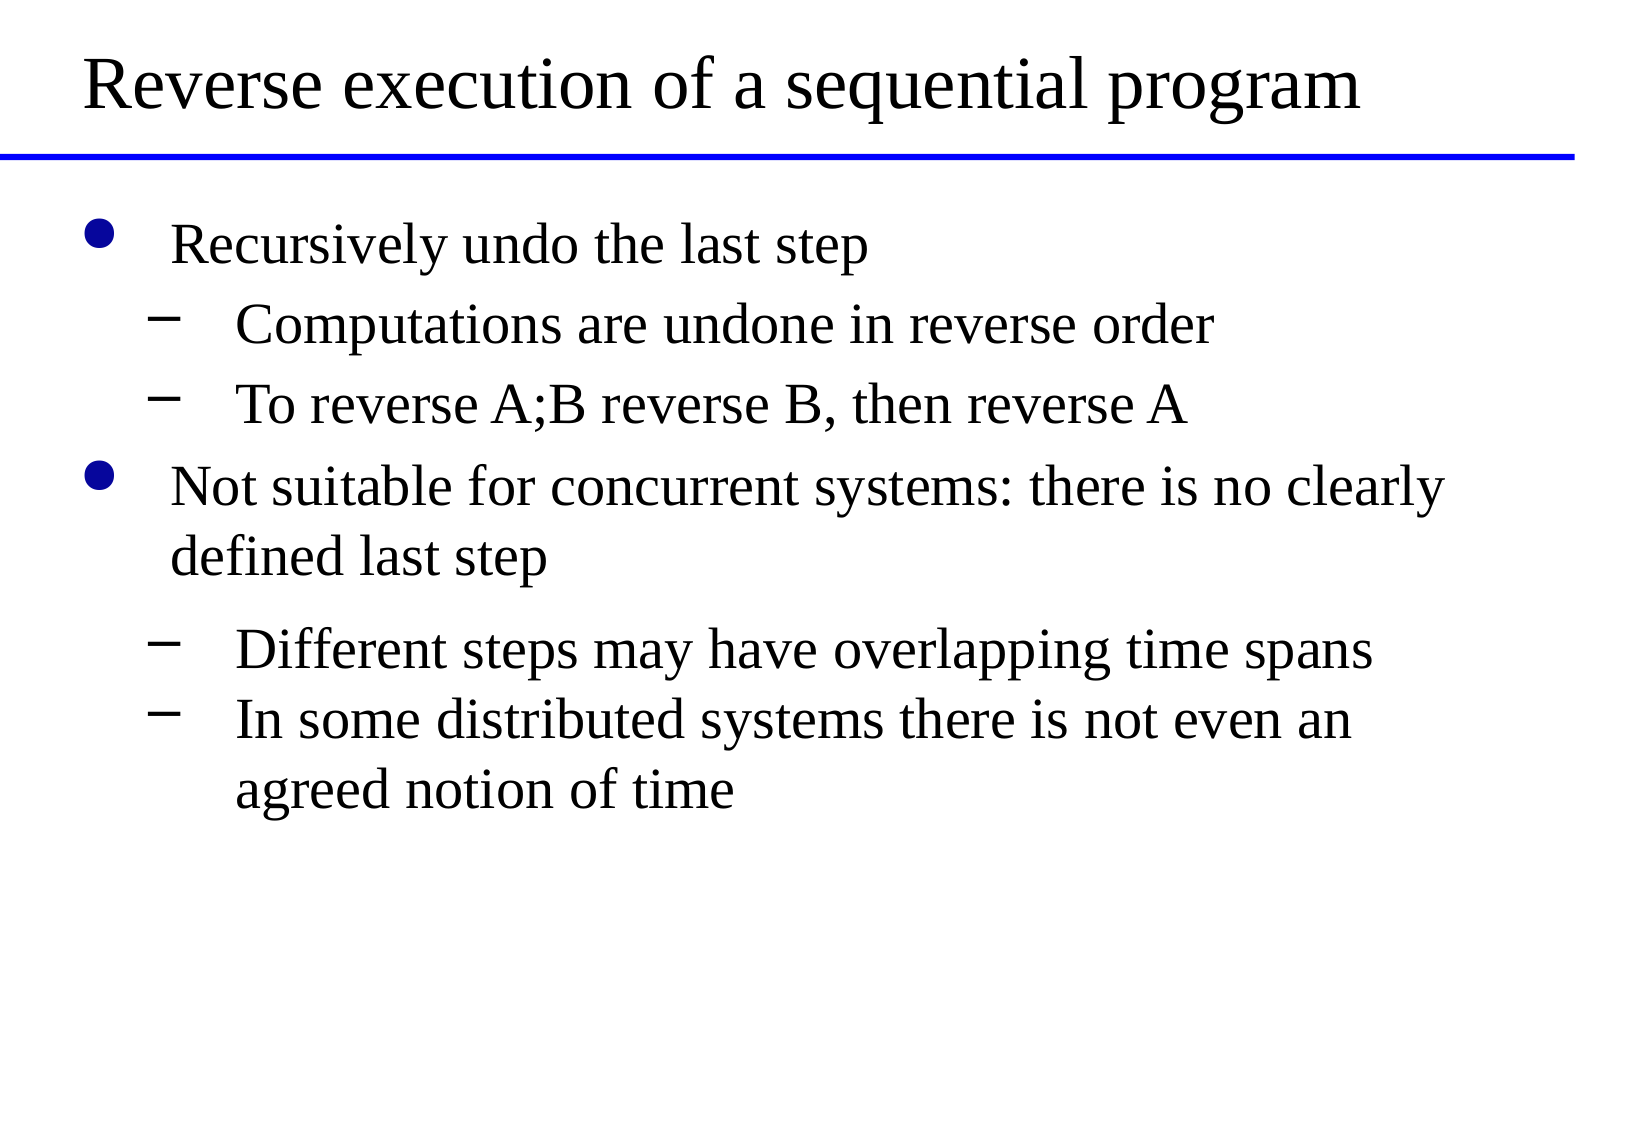

# Reverse execution of a sequential program
Recursively undo the last step
Computations are undone in reverse order
To reverse A;B reverse B, then reverse A
Not suitable for concurrent systems: there is no clearly defined last step
Different steps may have overlapping time spans
In some distributed systems there is not even an agreed notion of time